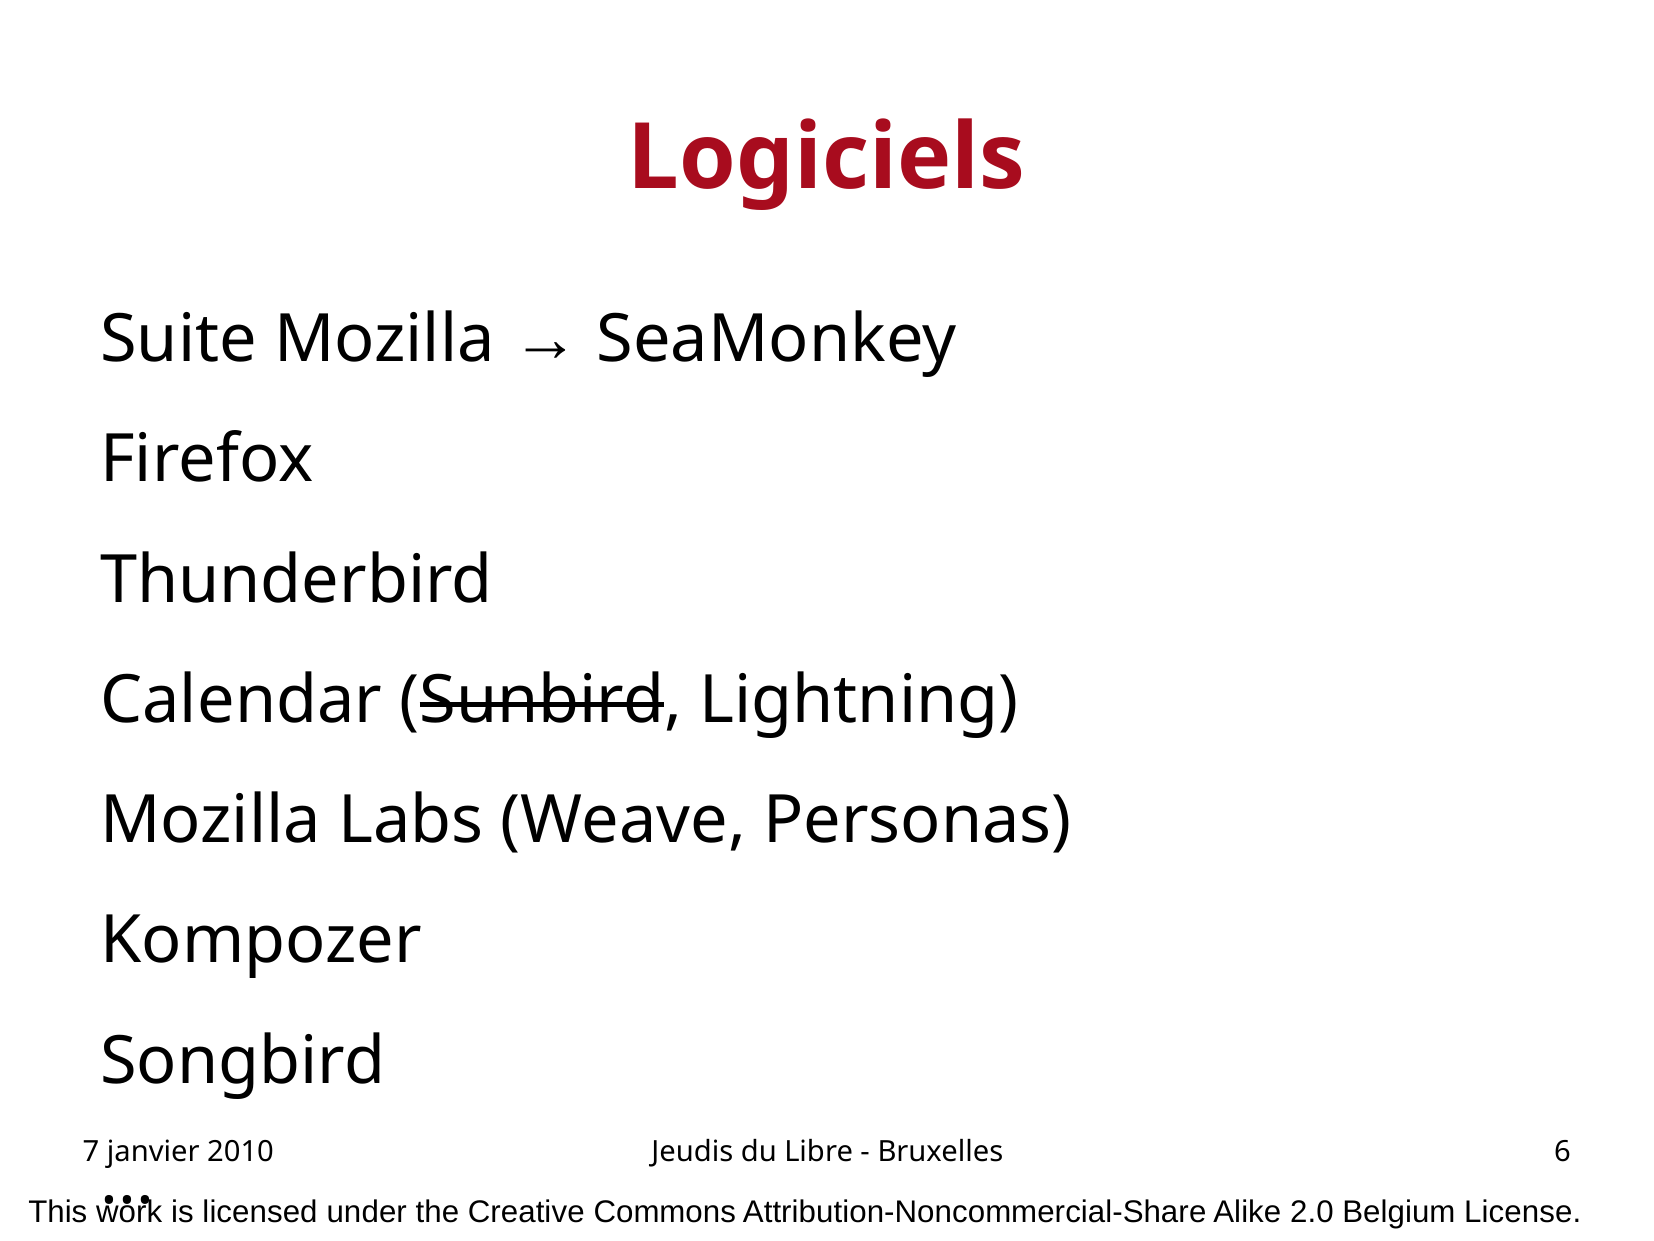

# Logiciels
Suite Mozilla → SeaMonkey
Firefox
Thunderbird
Calendar (Sunbird, Lightning)
Mozilla Labs (Weave, Personas)
Kompozer
Songbird
...
7 janvier 2010
Jeudis du Libre - Bruxelles
6
This work is licensed under the Creative Commons Attribution-Noncommercial-Share Alike 2.0 Belgium License.